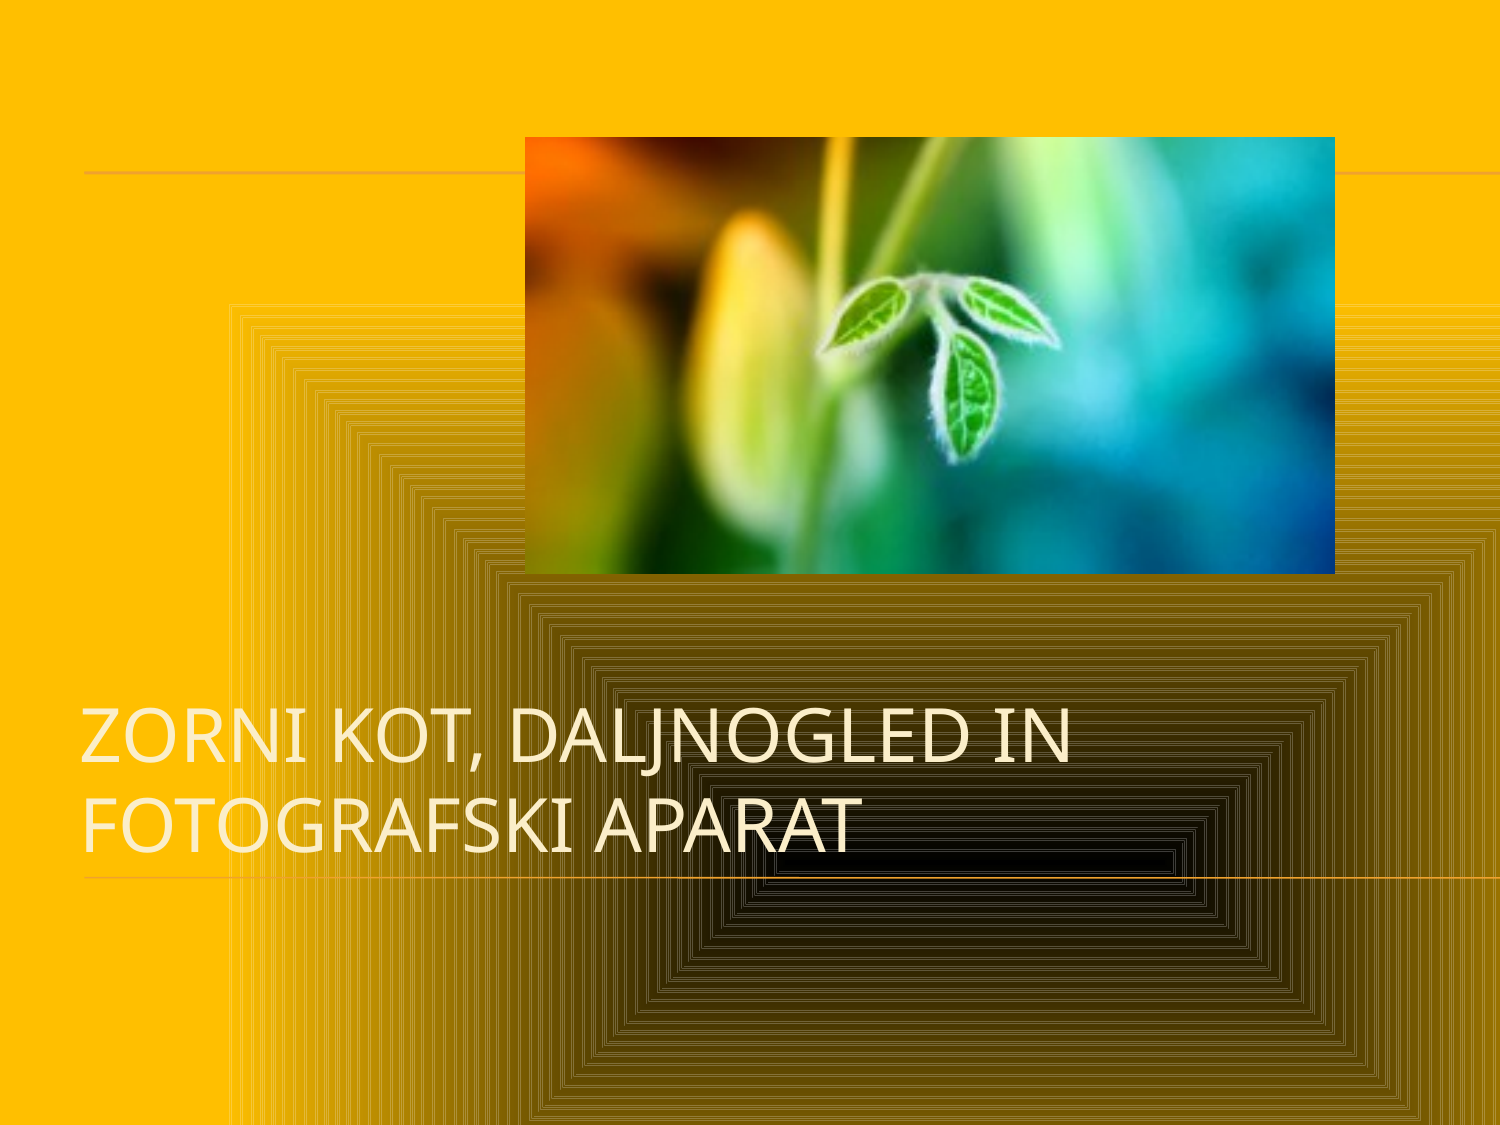

# ZORNI KOT, DALJNOGLED in FOTOGRAFSKI APARAT